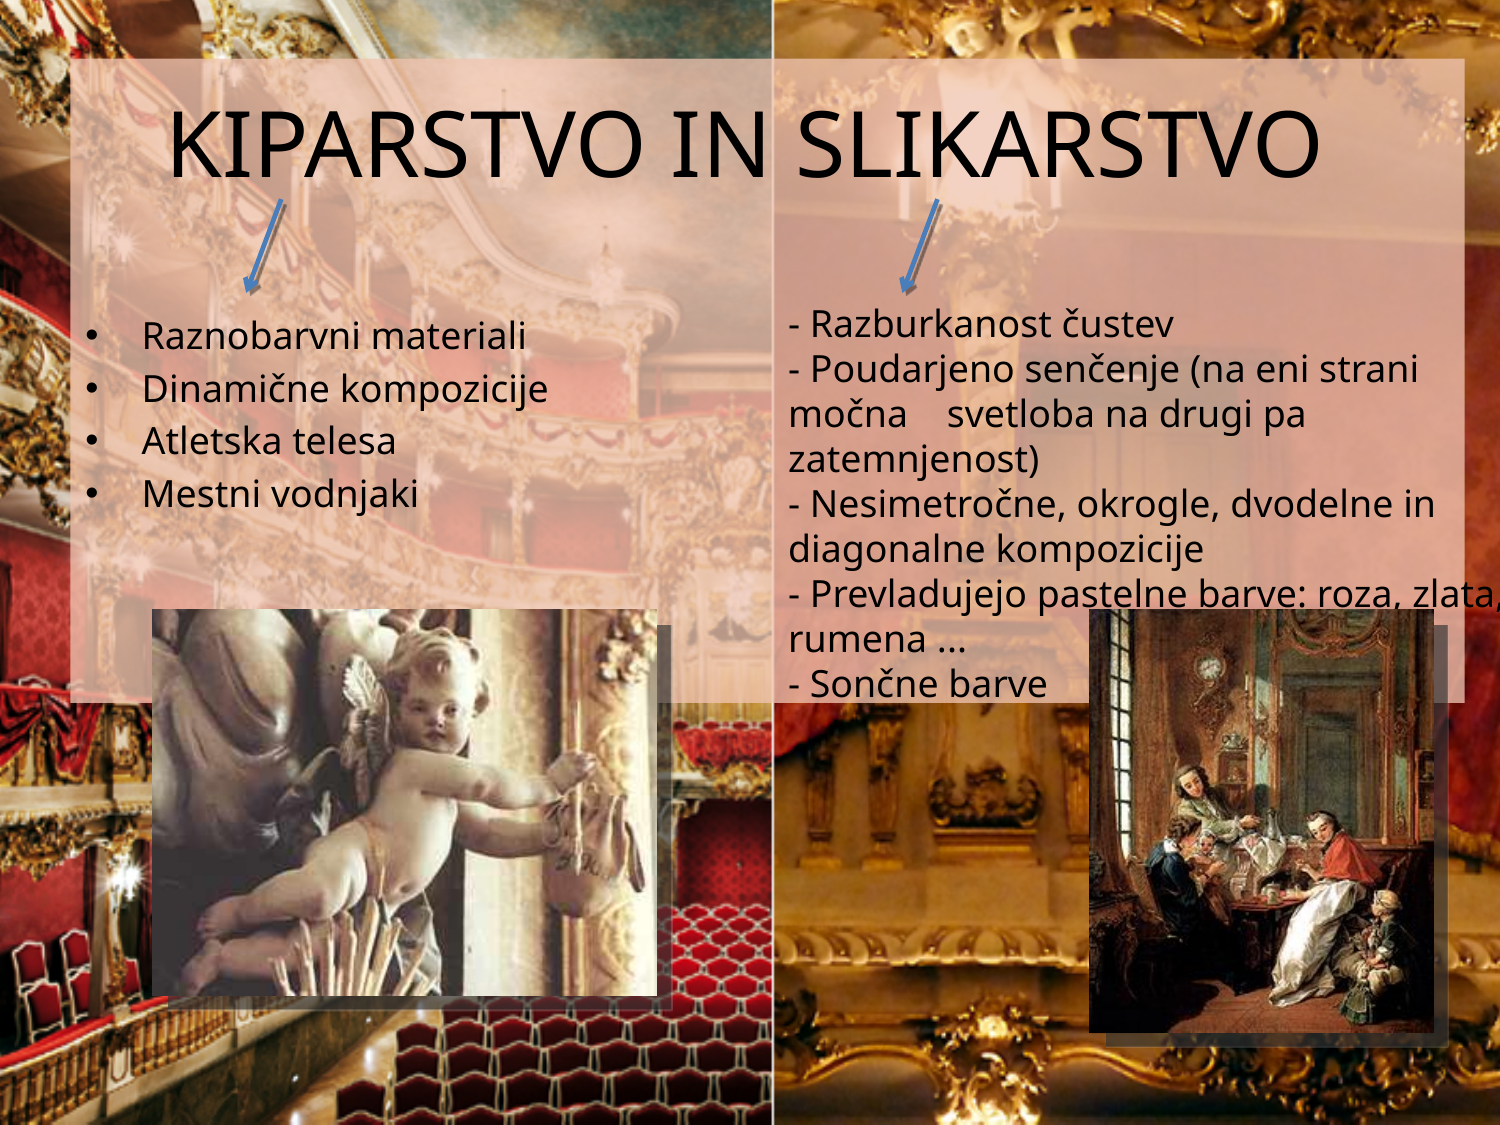

# KIPARSTVO IN SLIKARSTVO
- Razburkanost čustev
- Poudarjeno senčenje (na eni strani močna svetloba na drugi pa zatemnjenost)
- Nesimetročne, okrogle, dvodelne in diagonalne kompozicije
- Prevladujejo pastelne barve: roza, zlata, rumena ...
- Sončne barve
Raznobarvni materiali
Dinamične kompozicije
Atletska telesa
Mestni vodnjaki